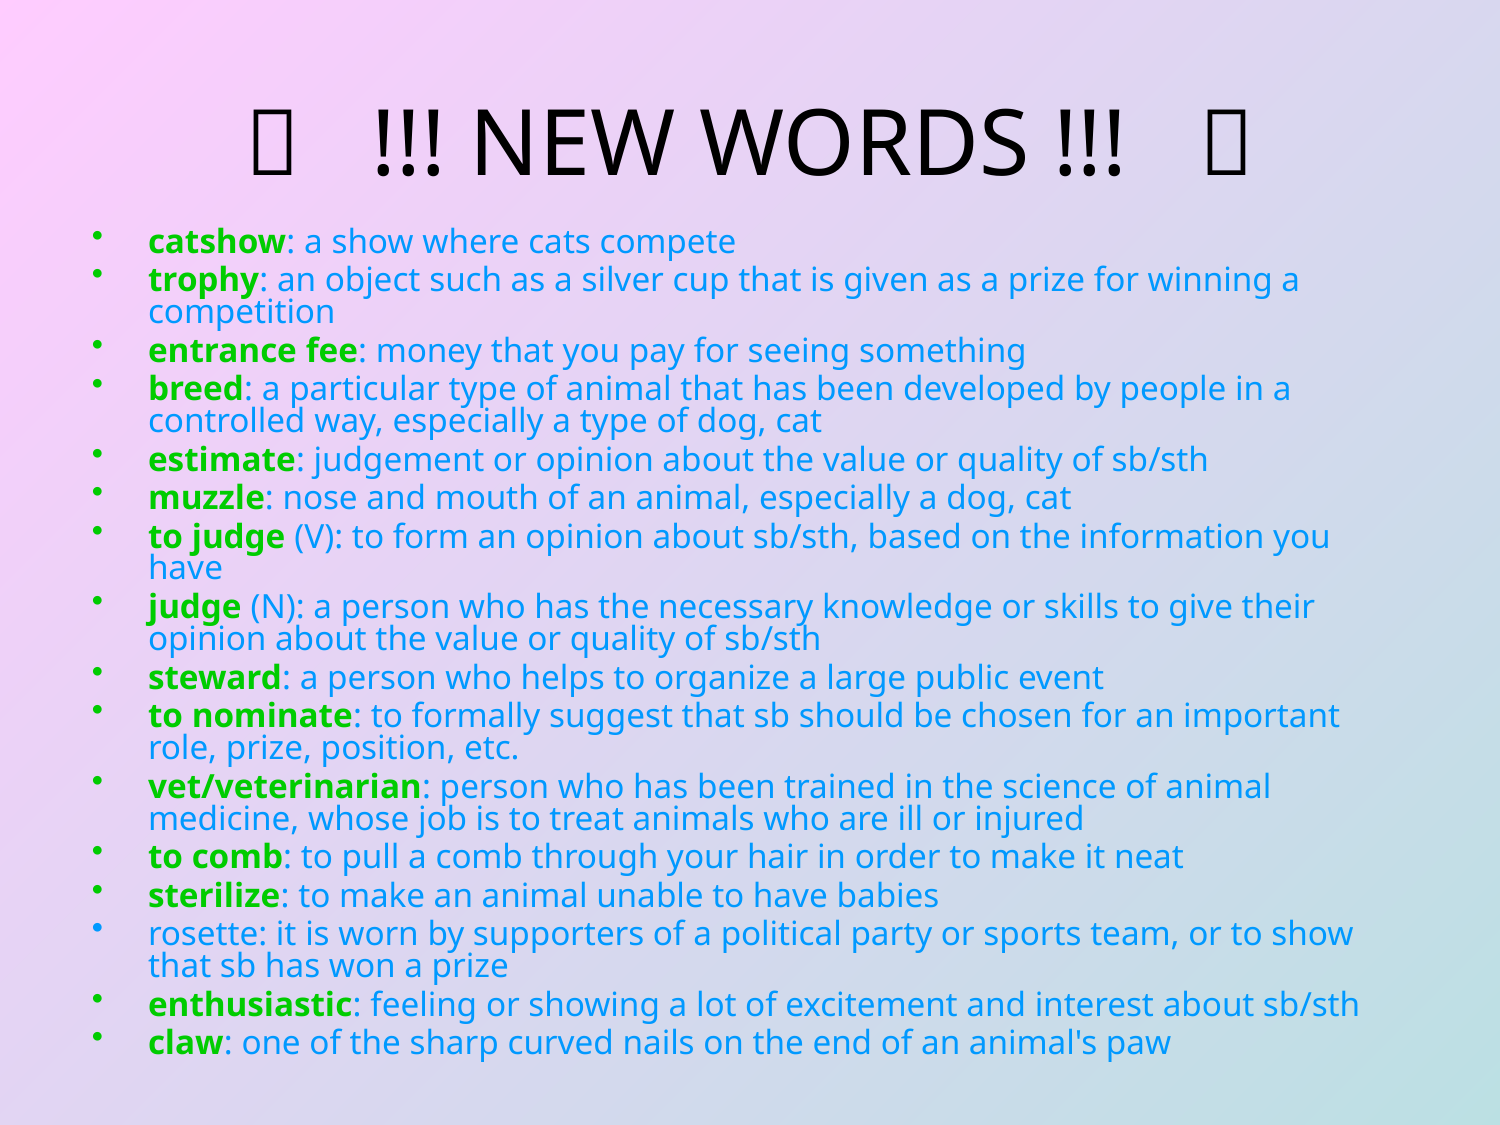

#  !!! NEW WORDS !!! 
catshow: a show where cats compete
trophy: an object such as a silver cup that is given as a prize for winning a competition
entrance fee: money that you pay for seeing something
breed: a particular type of animal that has been developed by people in a controlled way, especially a type of dog, cat
estimate: judgement or opinion about the value or quality of sb/sth
muzzle: nose and mouth of an animal, especially a dog, cat
to judge (V): to form an opinion about sb/sth, based on the information you have
judge (N): a person who has the necessary knowledge or skills to give their opinion about the value or quality of sb/sth
steward: a person who helps to organize a large public event
to nominate: to formally suggest that sb should be chosen for an important role, prize, position, etc.
vet/veterinarian: person who has been trained in the science of animal medicine, whose job is to treat animals who are ill or injured
to comb: to pull a comb through your hair in order to make it neat
sterilize: to make an animal unable to have babies
rosette: it is worn by supporters of a political party or sports team, or to show that sb has won a prize
enthusiastic: feeling or showing a lot of excitement and interest about sb/sth
claw: one of the sharp curved nails on the end of an animal's paw